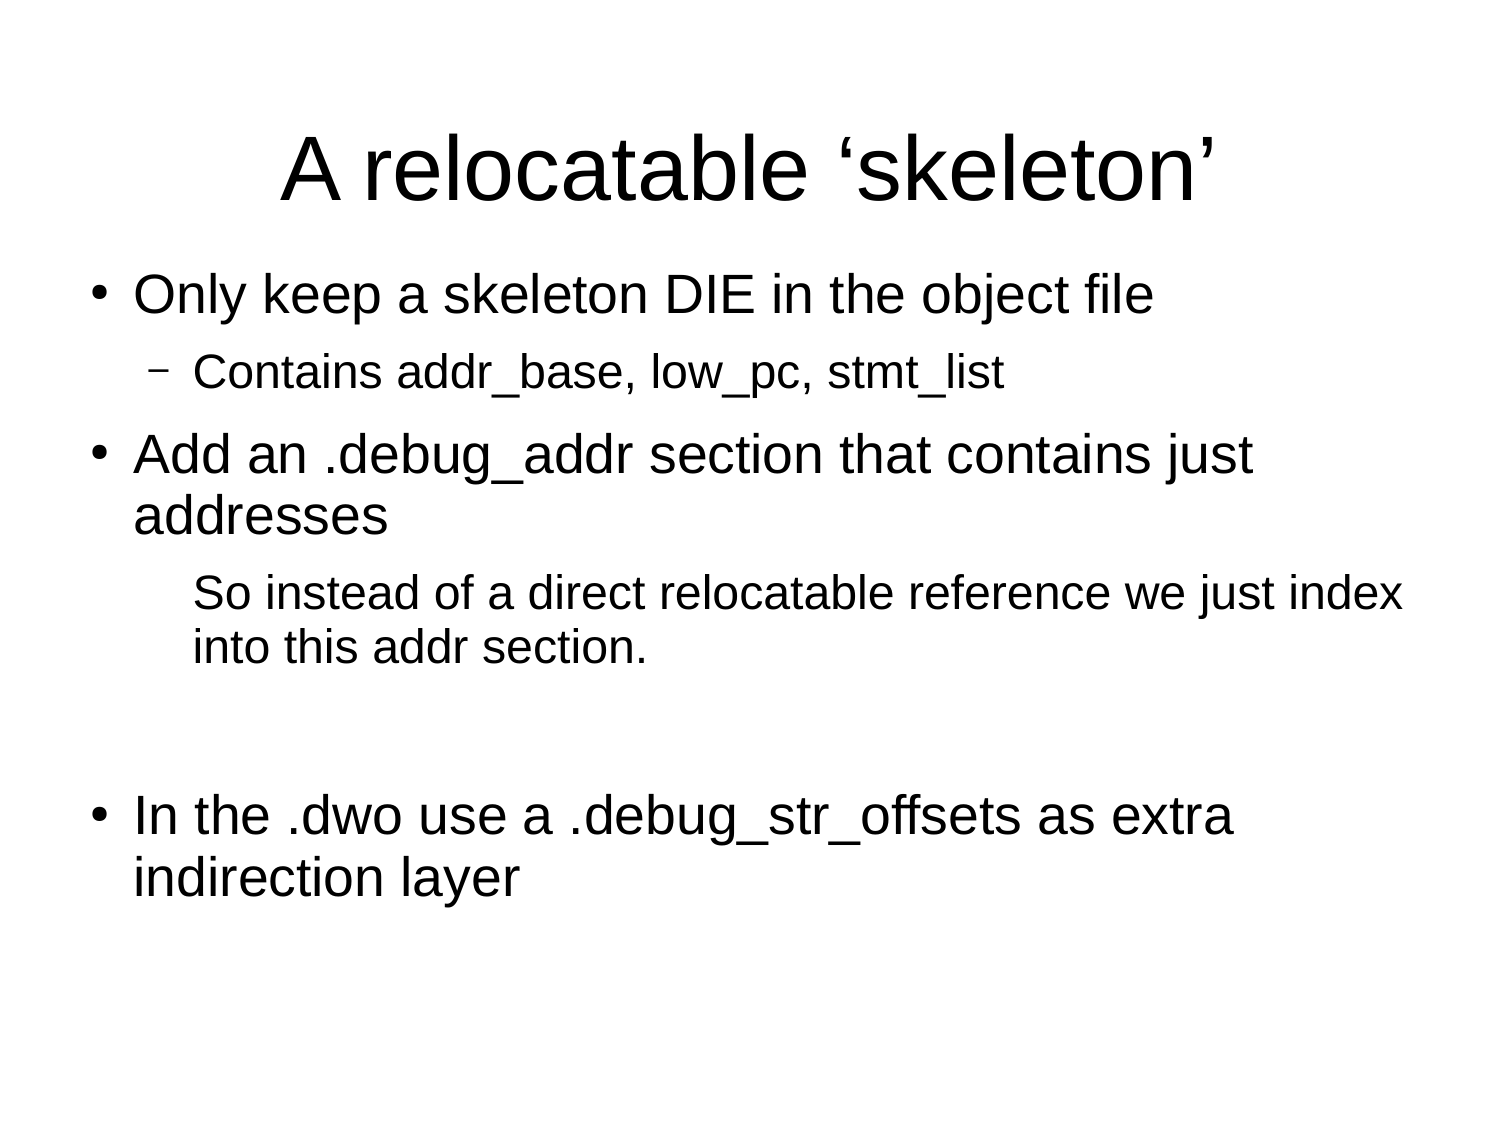

# A relocatable ‘skeleton’
Only keep a skeleton DIE in the object file
Contains addr_base, low_pc, stmt_list
Add an .debug_addr section that contains just addresses
So instead of a direct relocatable reference we just index into this addr section.
In the .dwo use a .debug_str_offsets as extra indirection layer